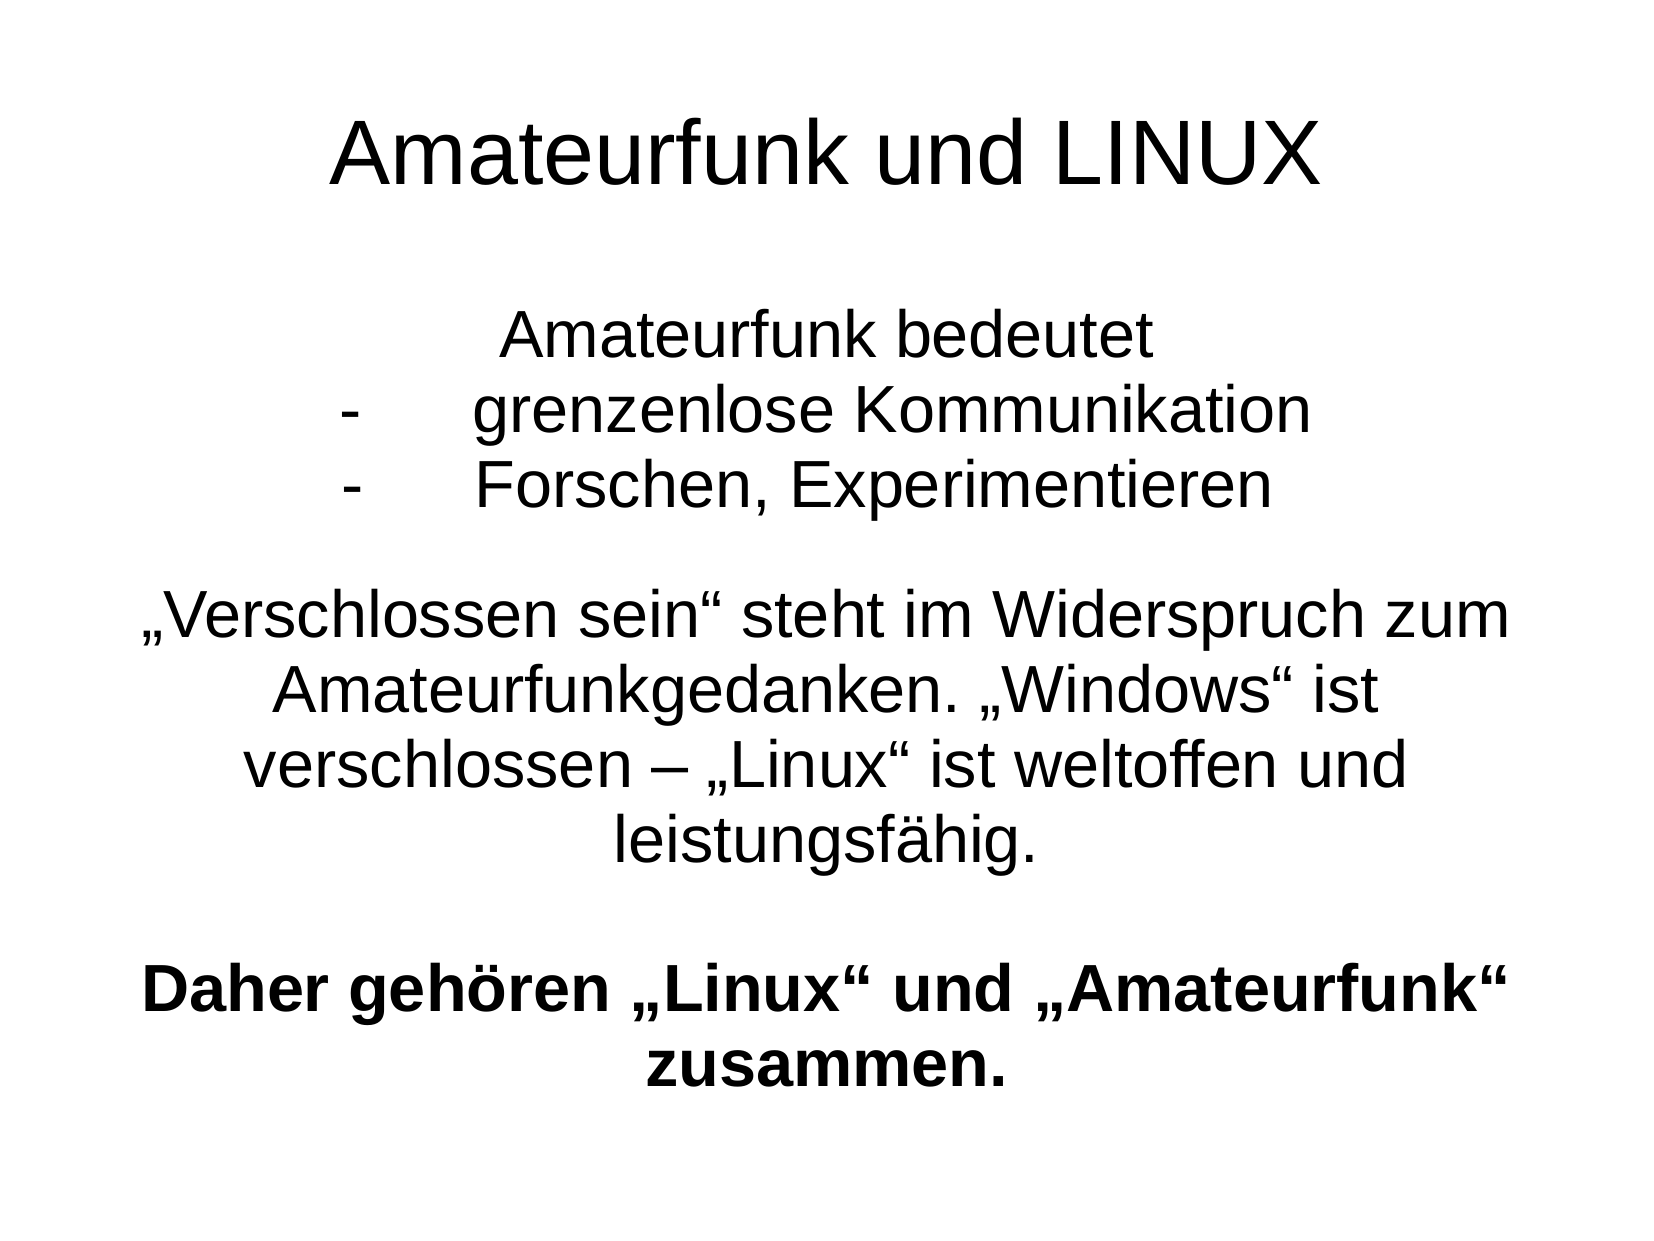

# Amateurfunk und LINUX
Amateurfunk bedeutet
- grenzenlose Kommunikation
- Forschen, Experimentieren
„Verschlossen sein“ steht im Widerspruch zum Amateurfunkgedanken. „Windows“ ist verschlossen – „Linux“ ist weltoffen und leistungsfähig.
Daher gehören „Linux“ und „Amateurfunk“ zusammen.